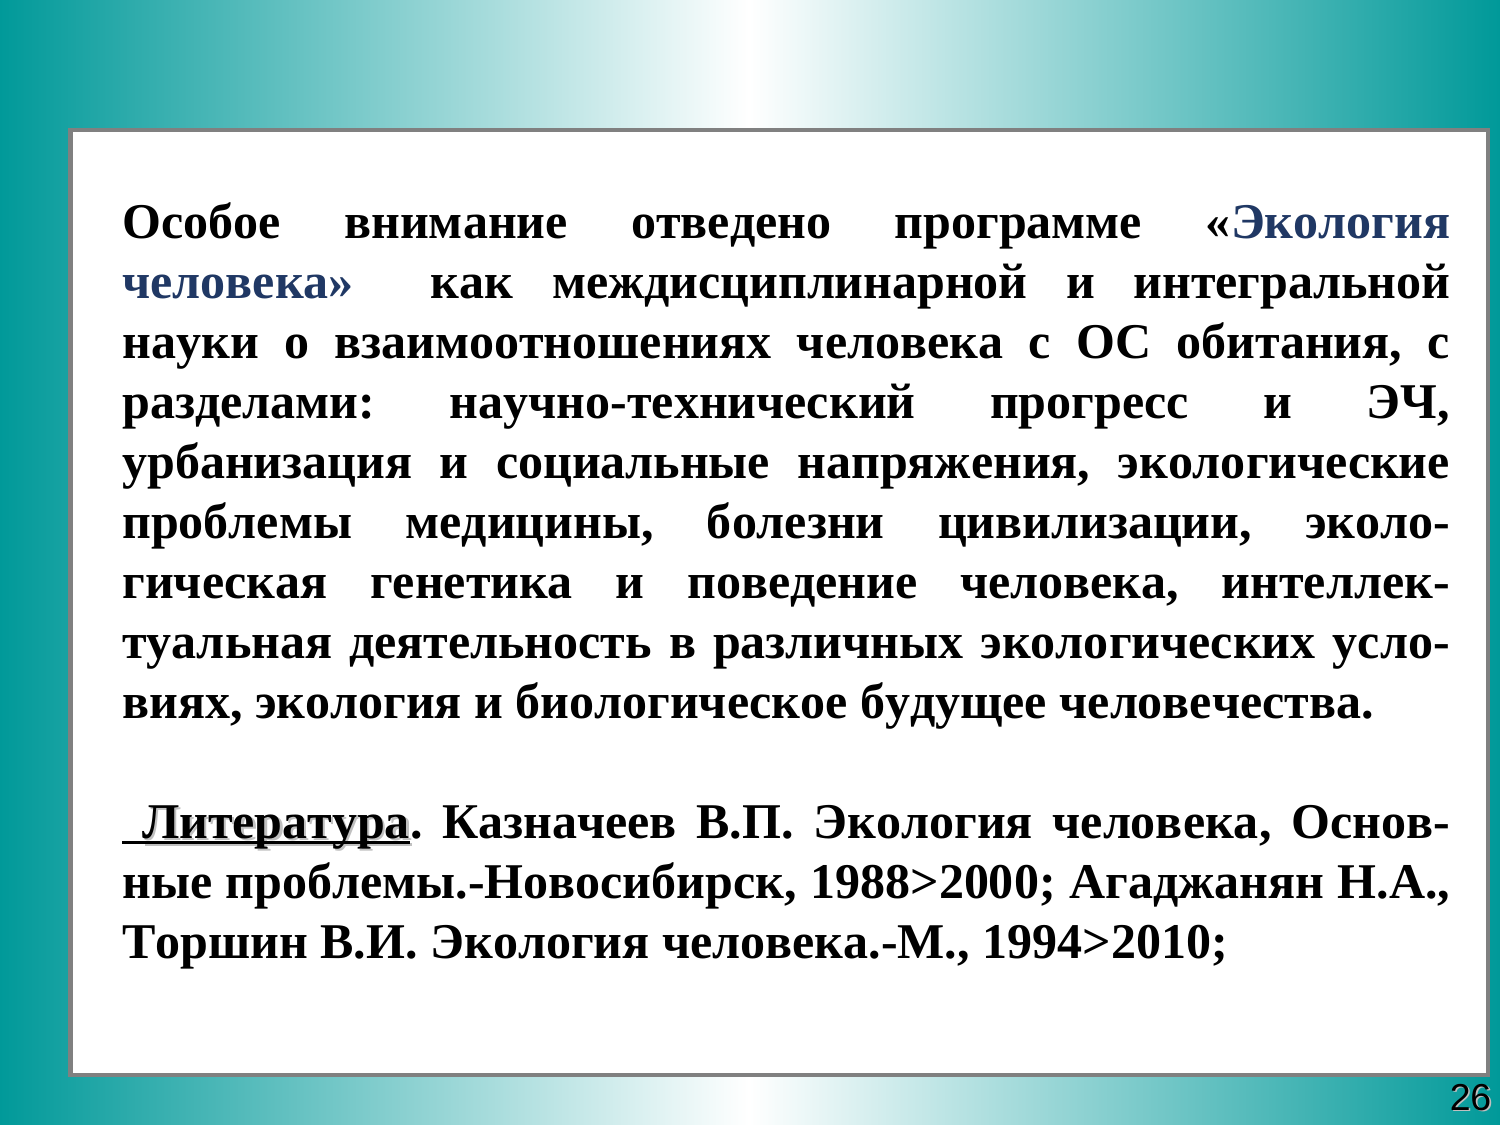

Особое внимание отведено программе «Экология человека» как междисциплинарной и интегральной науки о взаимоотношениях человека с ОС обитания, с разделами: научно-технический прогресс и ЭЧ, урбанизация и социальные напряжения, экологические проблемы медицины, болезни цивилизации, эколо-гическая генетика и поведение человека, интеллек-туальная деятельность в различных экологических усло-виях, экология и биологическое будущее человечества.
 Литература. Казначеев В.П. Экология человека, Основ-ные проблемы.-Новосибирск, 1988>2000; Агаджанян Н.А., Торшин В.И. Экология человека.-М., 1994>2010;
#